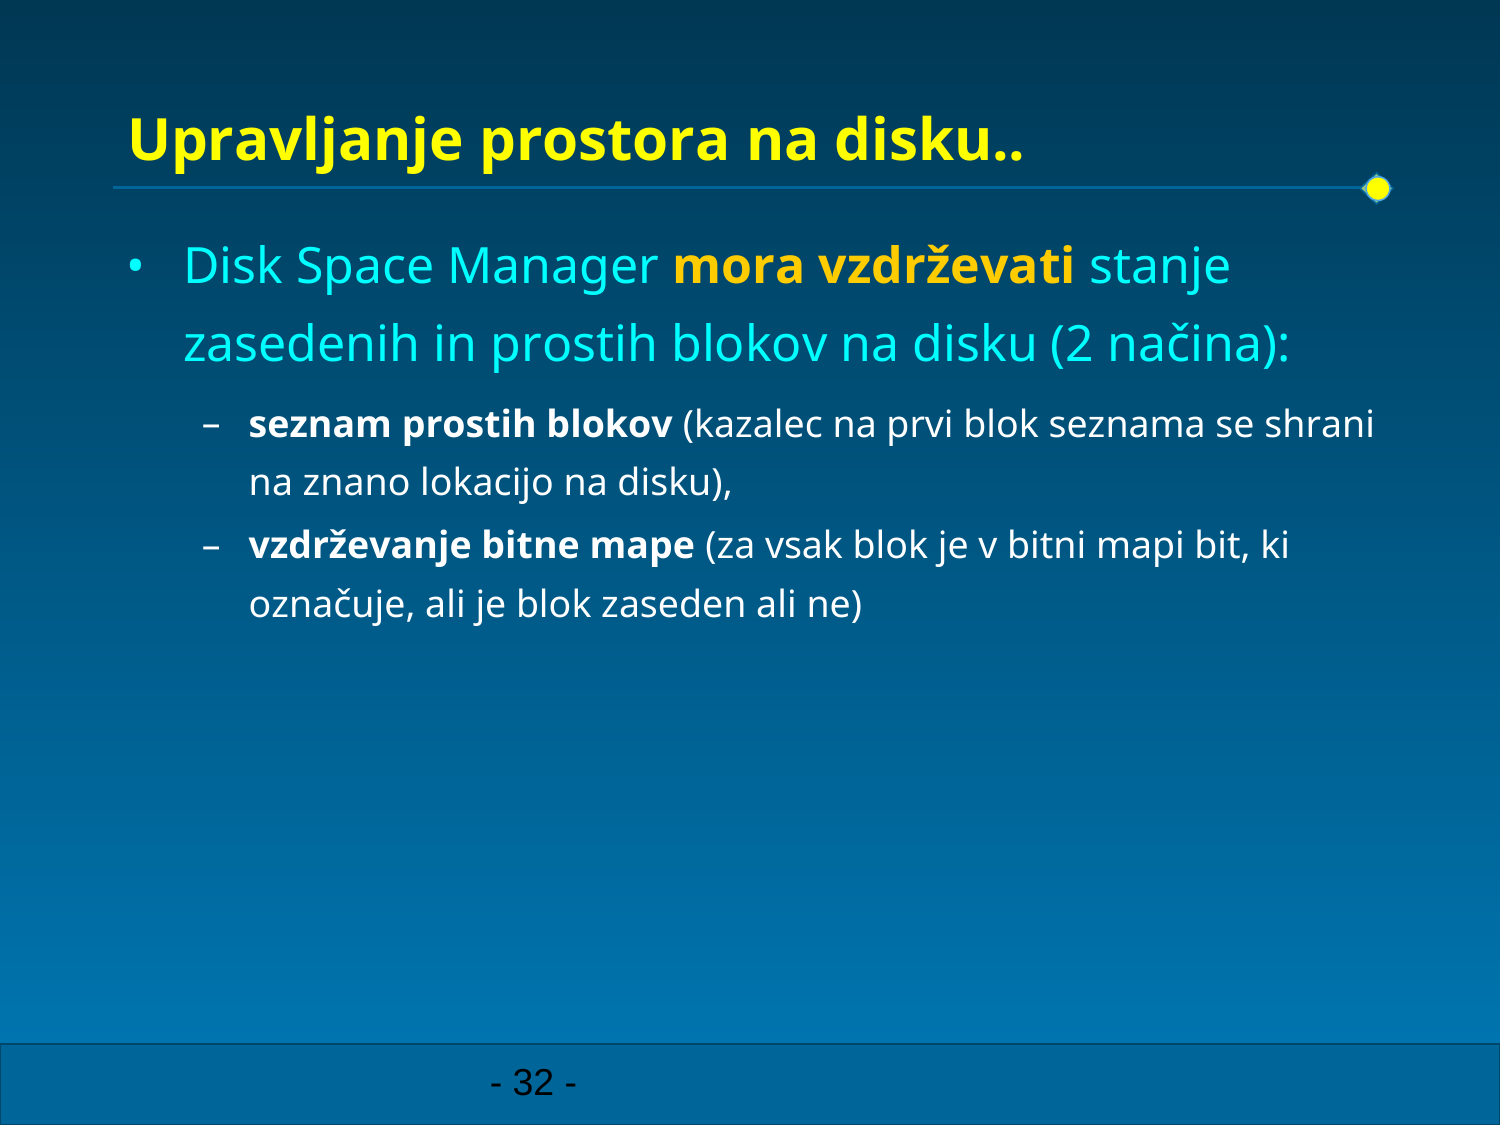

# Upravljanje prostora na disku..
Disk Space Manager mora vzdrževati stanje zasedenih in prostih blokov na disku (2 načina):
seznam prostih blokov (kazalec na prvi blok seznama se shrani na znano lokacijo na disku),
vzdrževanje bitne mape (za vsak blok je v bitni mapi bit, ki označuje, ali je blok zaseden ali ne)